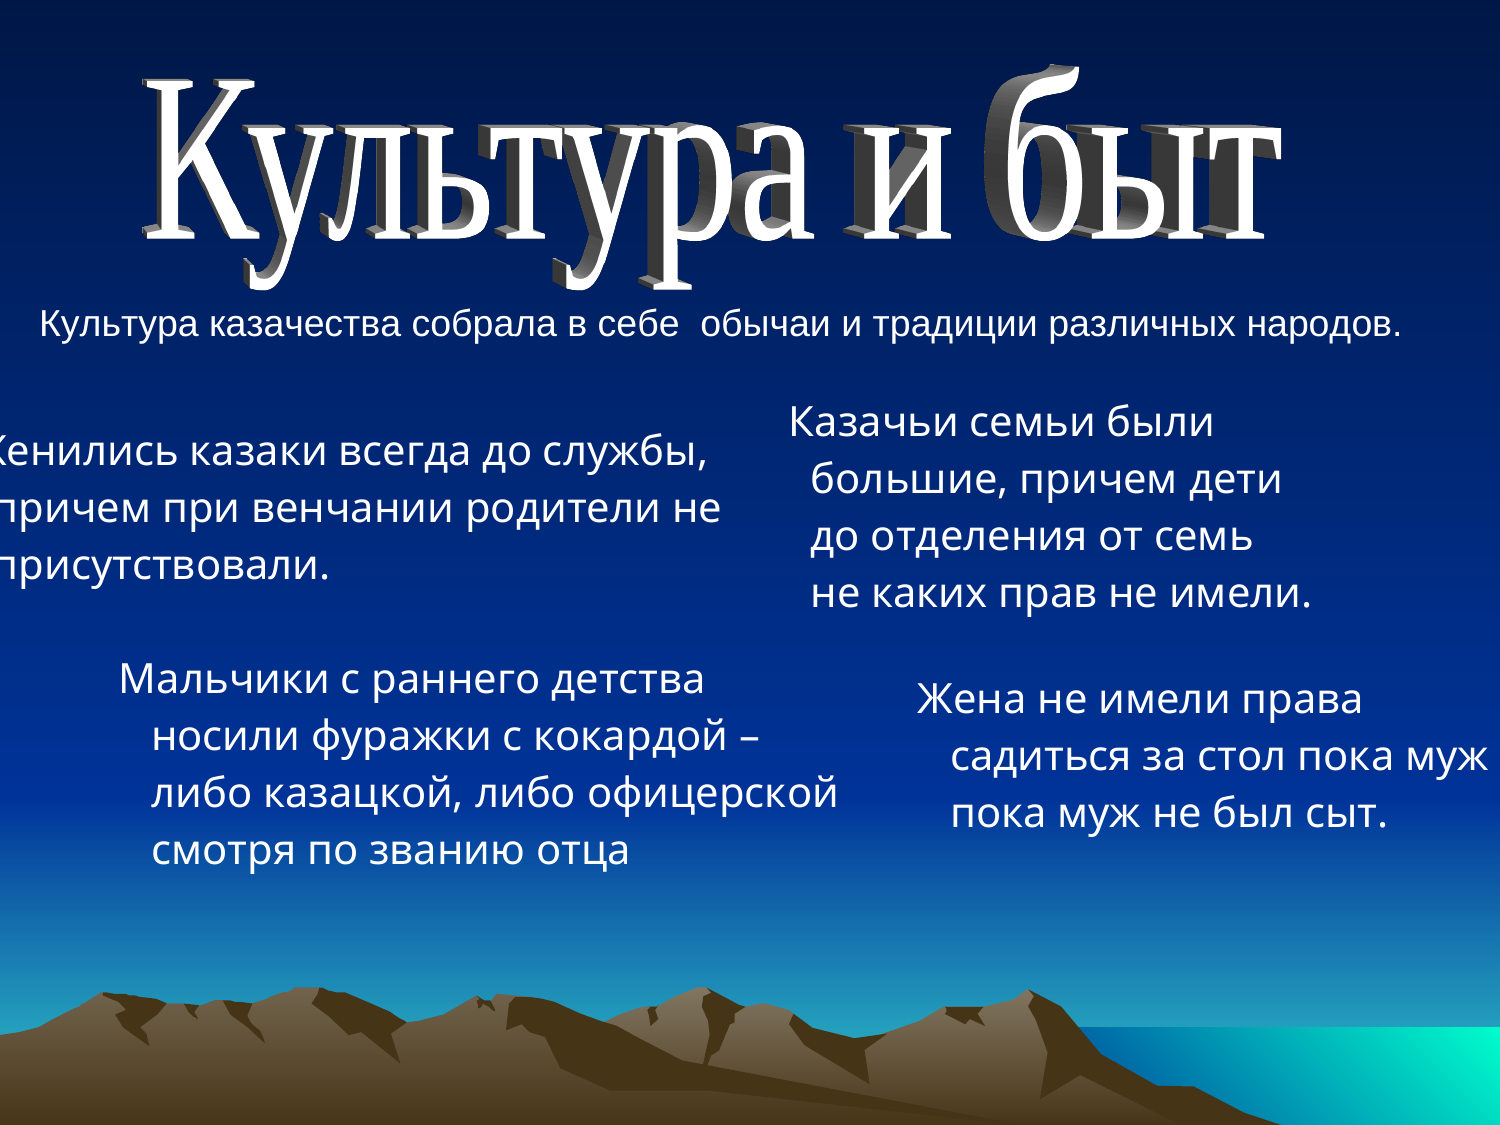

Культура и быт
Культура казачества собрала в себе обычаи и традиции различных народов.
 Казачьи семьи были
 большие, причем дети
 до отделения от семь
 не каких прав не имели.
 Женились казаки всегда до службы,
 причем при венчании родители не
 присутствовали.
 Мальчики с раннего детства
 носили фуражки с кокардой –
 либо казацкой, либо офицерской
 смотря по званию отца
 Жена не имели права
 садиться за стол пока муж
 пока муж не был сыт.